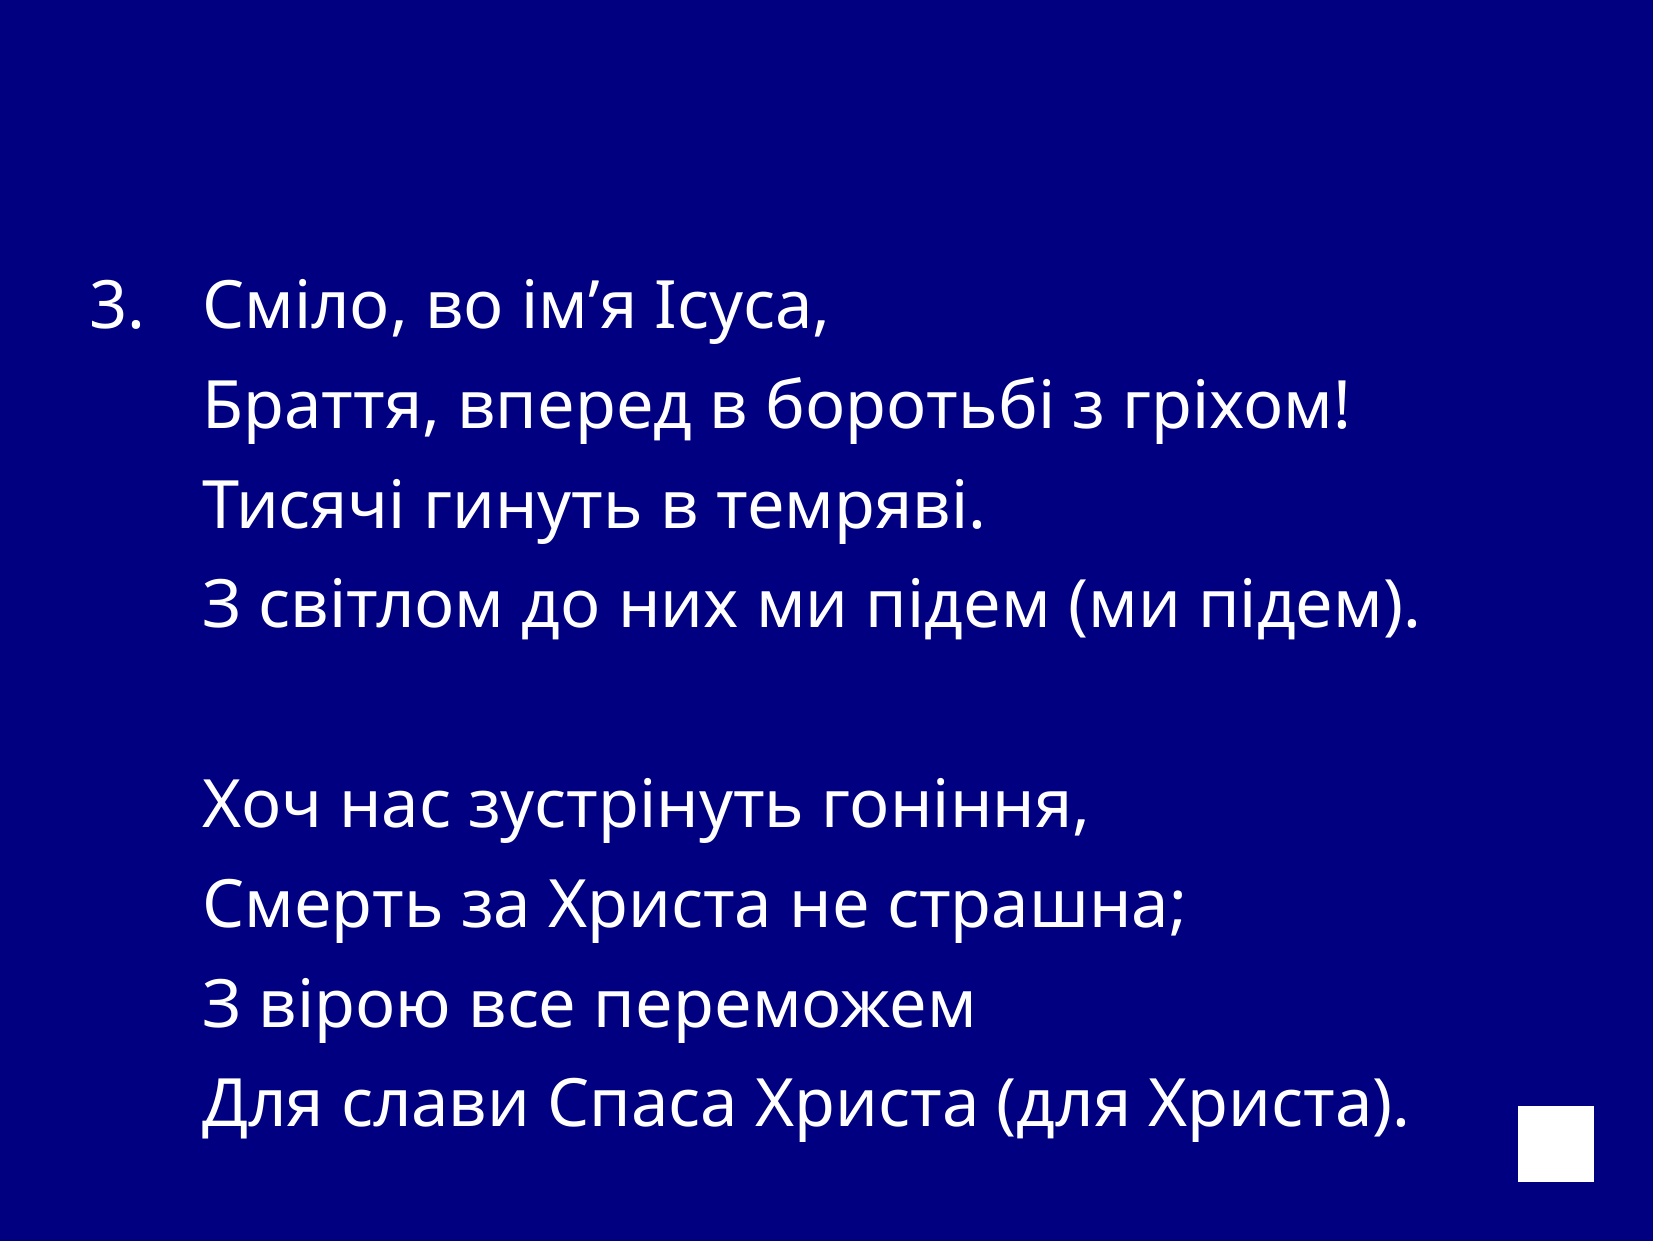

3.	Сміло, во ім’я Ісуса,
	Браття, вперед в боротьбі з гріхом!
	Тисячі гинуть в темряві.
	З світлом до них ми підем (ми підем).
	Хоч нас зустрінуть гоніння,
	Смерть за Христа не страшна;
	З вірою все переможем
	Для слави Спаса Христа (для Христа).